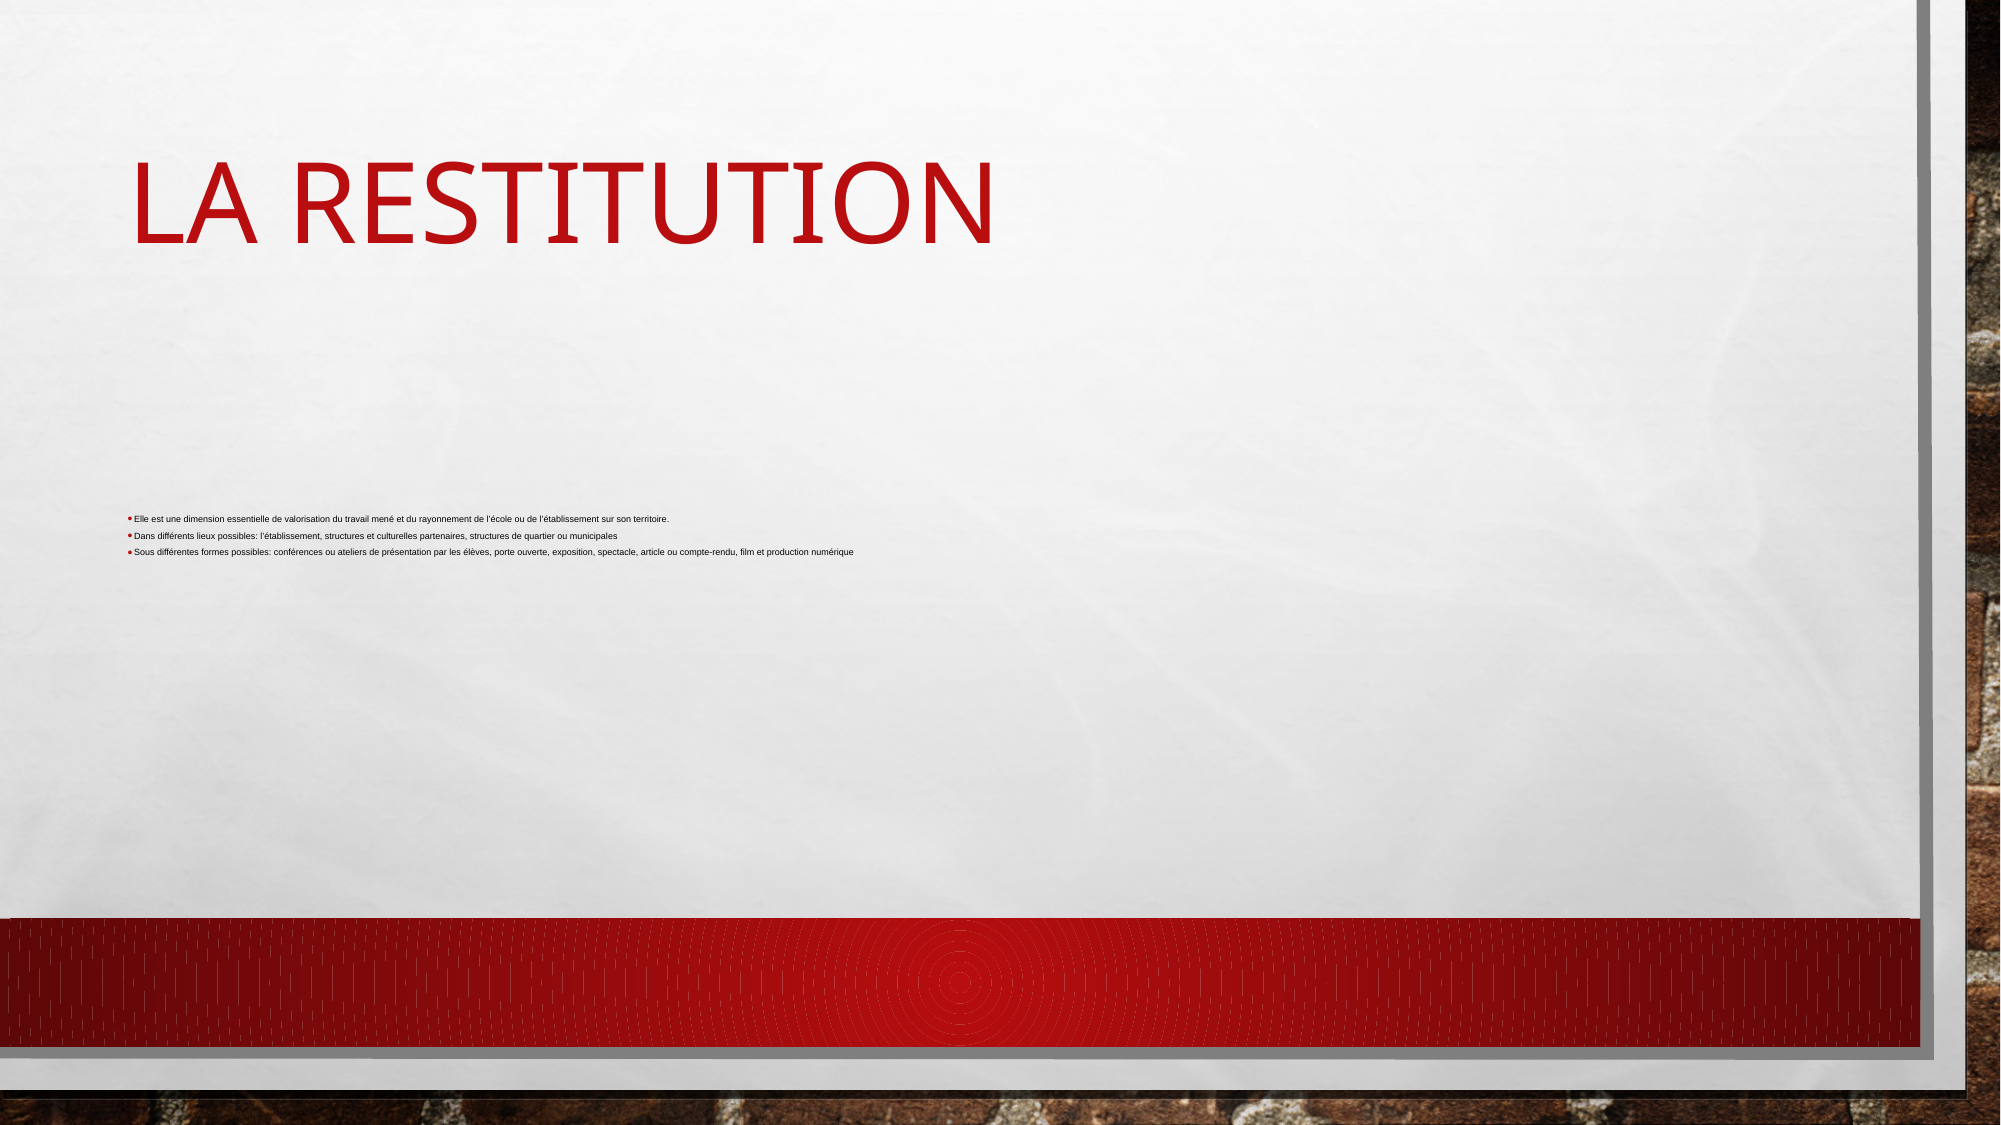

# La restitution
Elle est une dimension essentielle de valorisation du travail mené et du rayonnement de l’école ou de l’établissement sur son territoire.
Dans différents lieux possibles: l’établissement, structures et culturelles partenaires, structures de quartier ou municipales
Sous différentes formes possibles: conférences ou ateliers de présentation par les élèves, porte ouverte, exposition, spectacle, article ou compte-rendu, film et production numérique